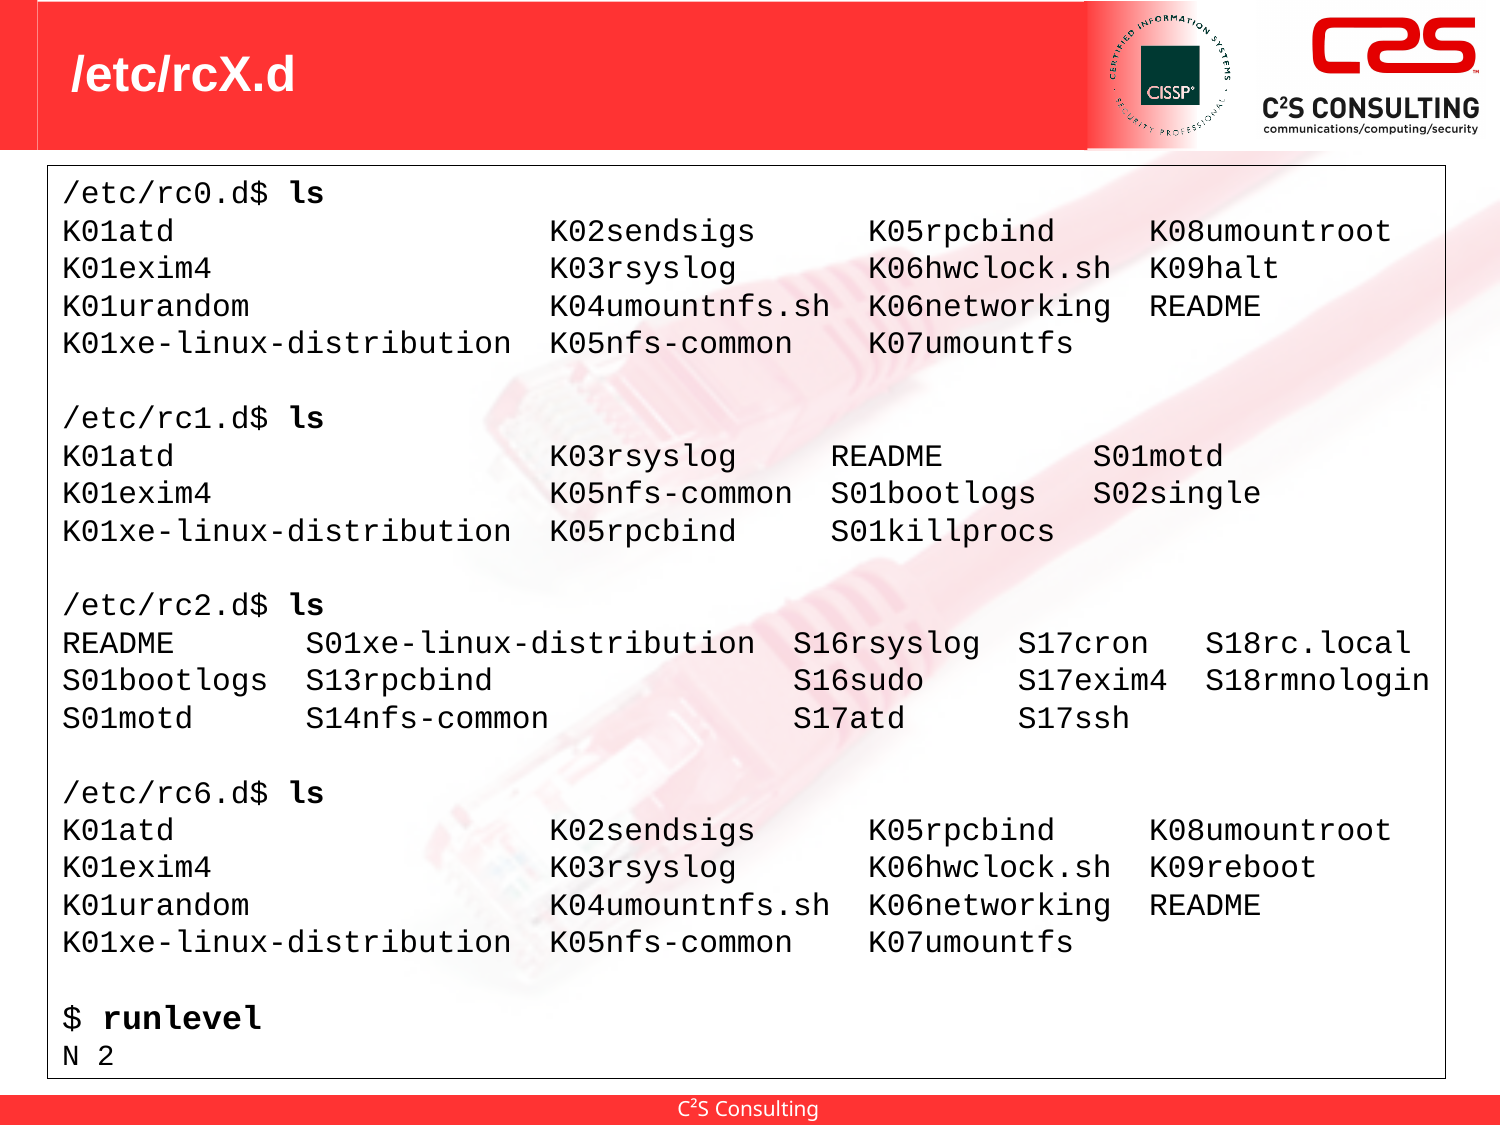

# /etc/rcX.d
/etc/rc0.d$ ls
K01atd K02sendsigs K05rpcbind K08umountroot
K01exim4 K03rsyslog K06hwclock.sh K09halt
K01urandom K04umountnfs.sh K06networking README
K01xe-linux-distribution K05nfs-common K07umountfs
/etc/rc1.d$ ls
K01atd K03rsyslog README S01motd
K01exim4 K05nfs-common S01bootlogs S02single
K01xe-linux-distribution K05rpcbind S01killprocs
/etc/rc2.d$ ls
README S01xe-linux-distribution S16rsyslog S17cron S18rc.local
S01bootlogs S13rpcbind S16sudo S17exim4 S18rmnologin
S01motd S14nfs-common S17atd S17ssh
/etc/rc6.d$ ls
K01atd K02sendsigs K05rpcbind K08umountroot
K01exim4 K03rsyslog K06hwclock.sh K09reboot
K01urandom K04umountnfs.sh K06networking README
K01xe-linux-distribution K05nfs-common K07umountfs
$ runlevel
N 2